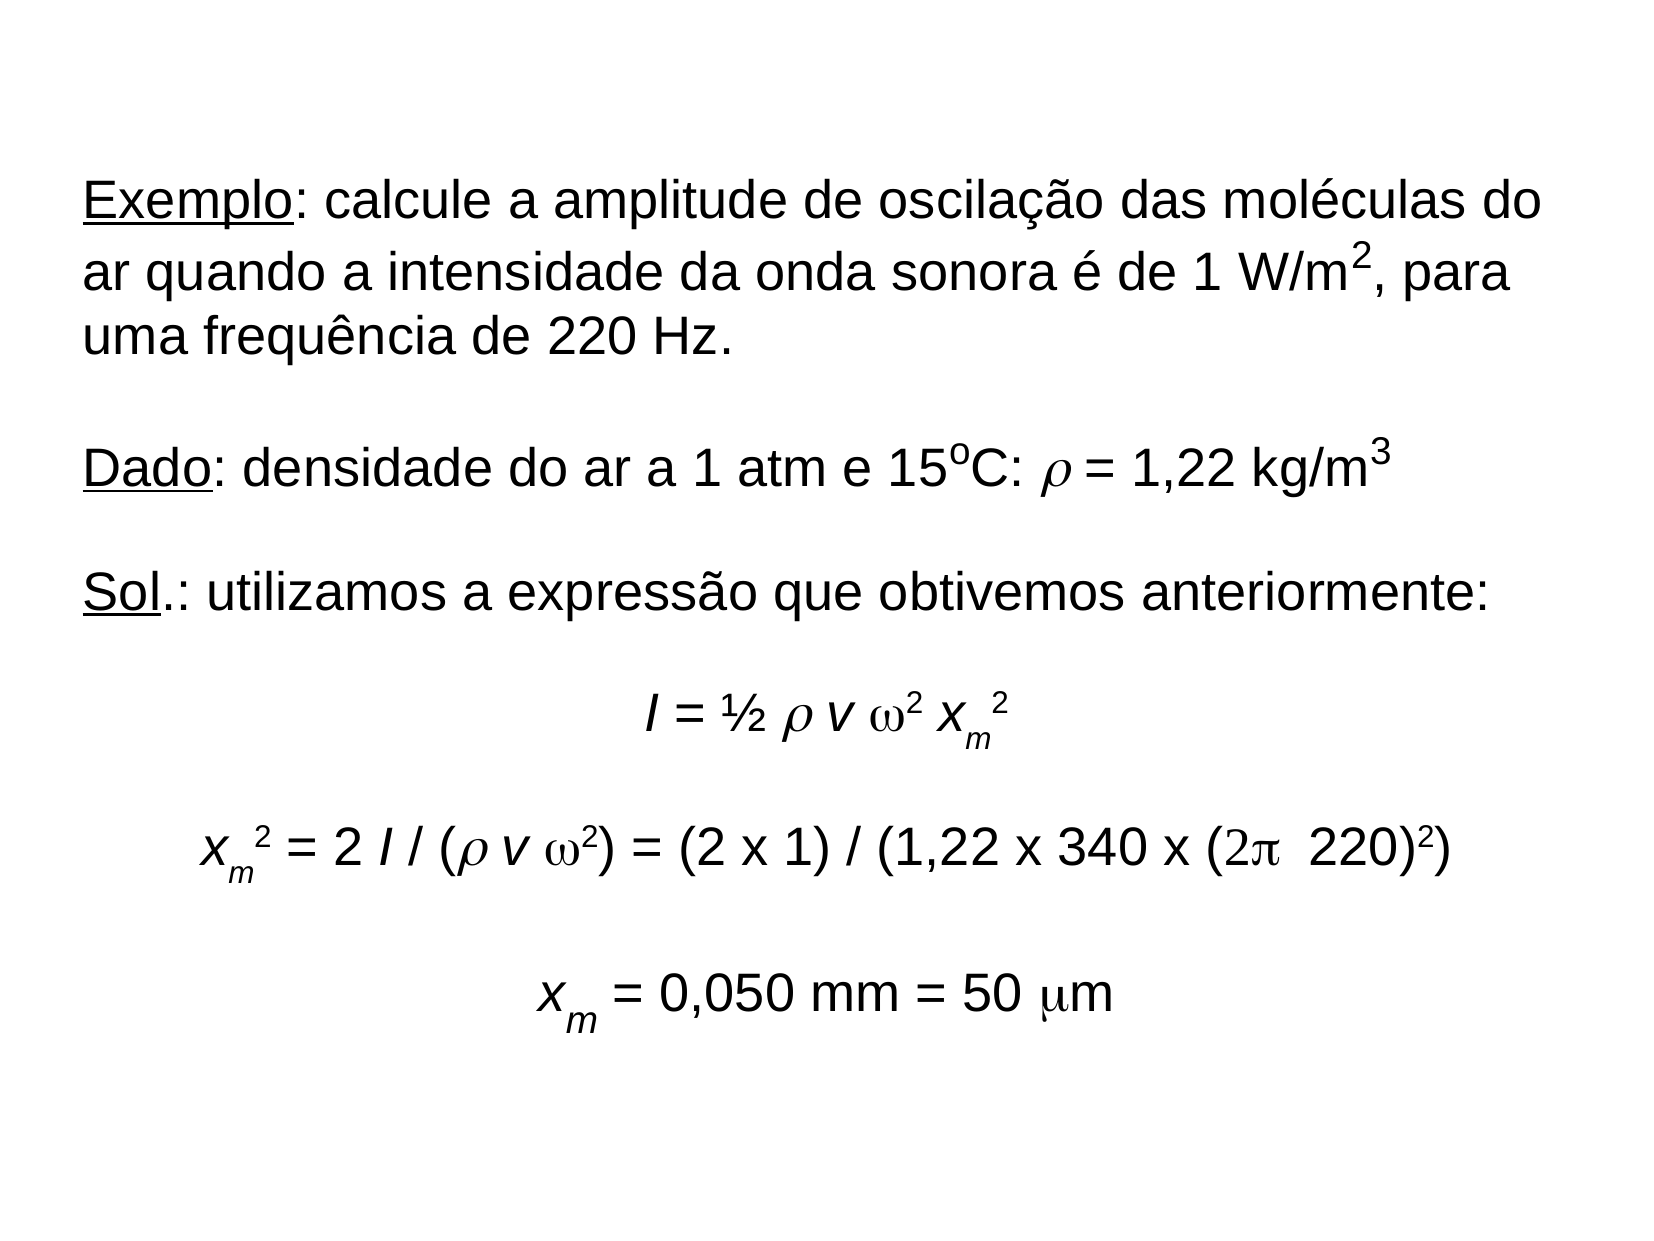

# Exemplo: calcule a amplitude de oscilação das moléculas do ar quando a intensidade da onda sonora é de 1 W/m2, para uma frequência de 220 Hz.
Dado: densidade do ar a 1 atm e 15oC: r = 1,22 kg/m3
Sol.: utilizamos a expressão que obtivemos anteriormente:
I = ½ r v w2 xm2
xm2 = 2 I / (r v w2) = (2 x 1) / (1,22 x 340 x (2p 220)2)
xm = 0,050 mm = 50 mm